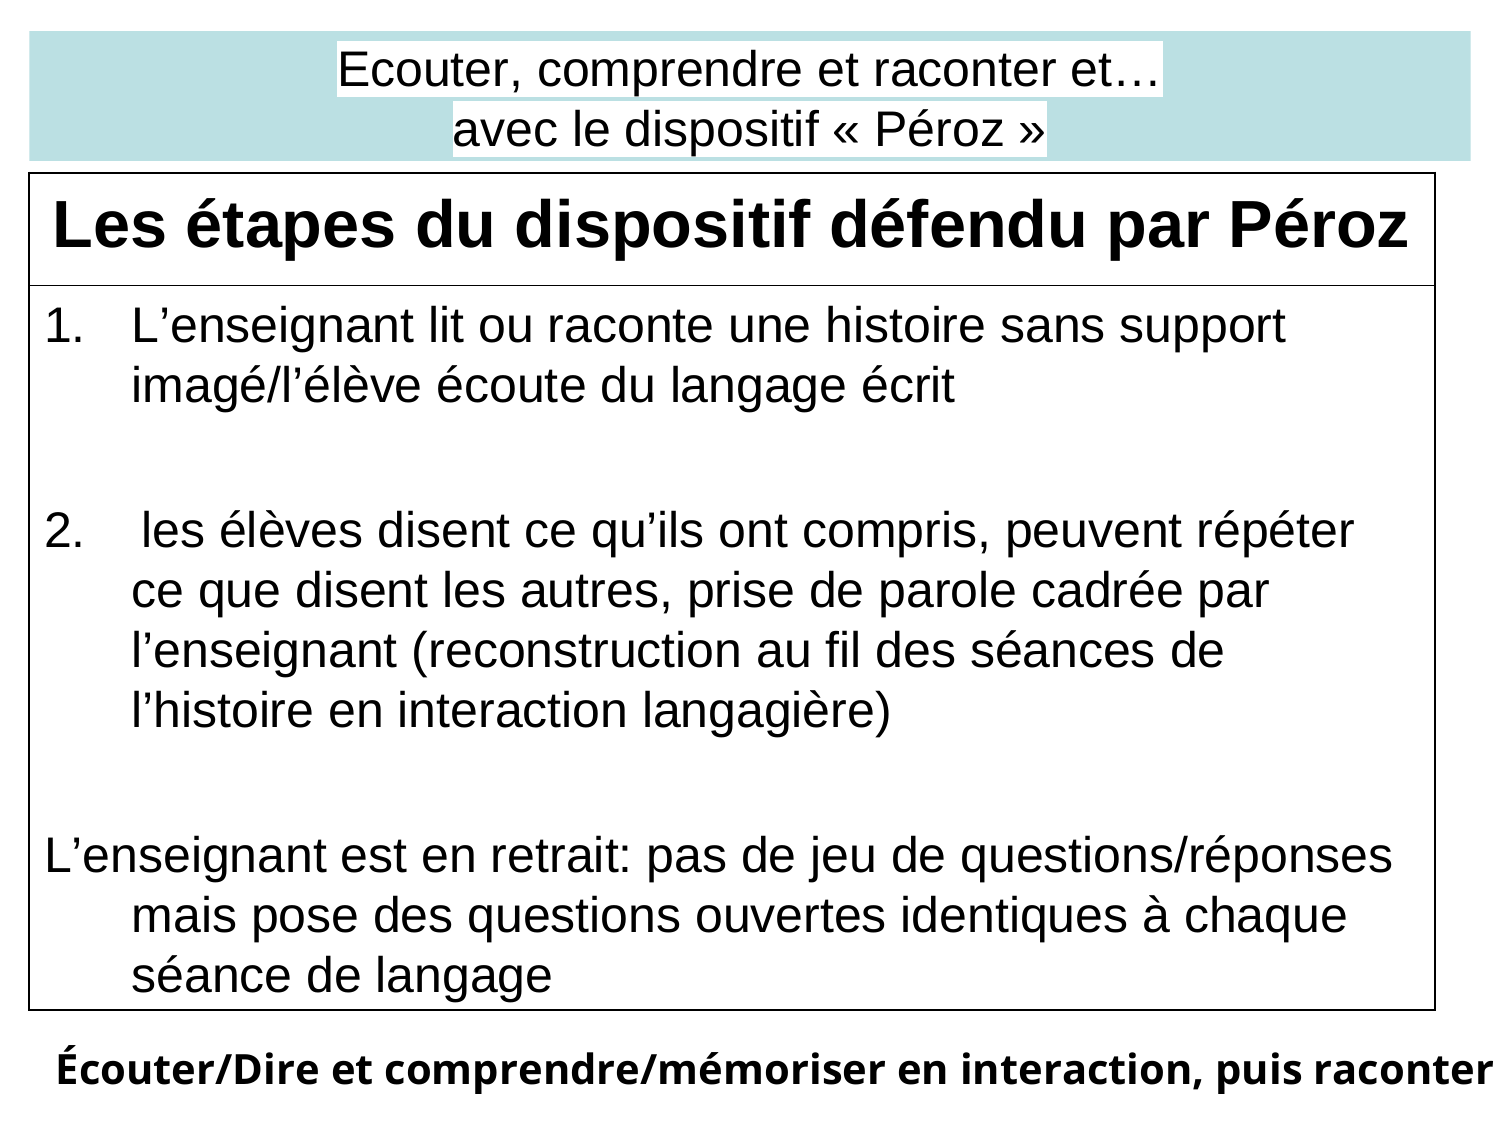

# Ecouter, comprendre et raconter et… avec le dispositif « Péroz »
| Les étapes du dispositif défendu par Péroz |
| --- |
| L’enseignant lit ou raconte une histoire sans support imagé/l’élève écoute du langage écrit 2. les élèves disent ce qu’ils ont compris, peuvent répéter ce que disent les autres, prise de parole cadrée par l’enseignant (reconstruction au fil des séances de l’histoire en interaction langagière) L’enseignant est en retrait: pas de jeu de questions/réponses mais pose des questions ouvertes identiques à chaque séance de langage |
Écouter/Dire et comprendre/mémoriser en interaction, puis raconter